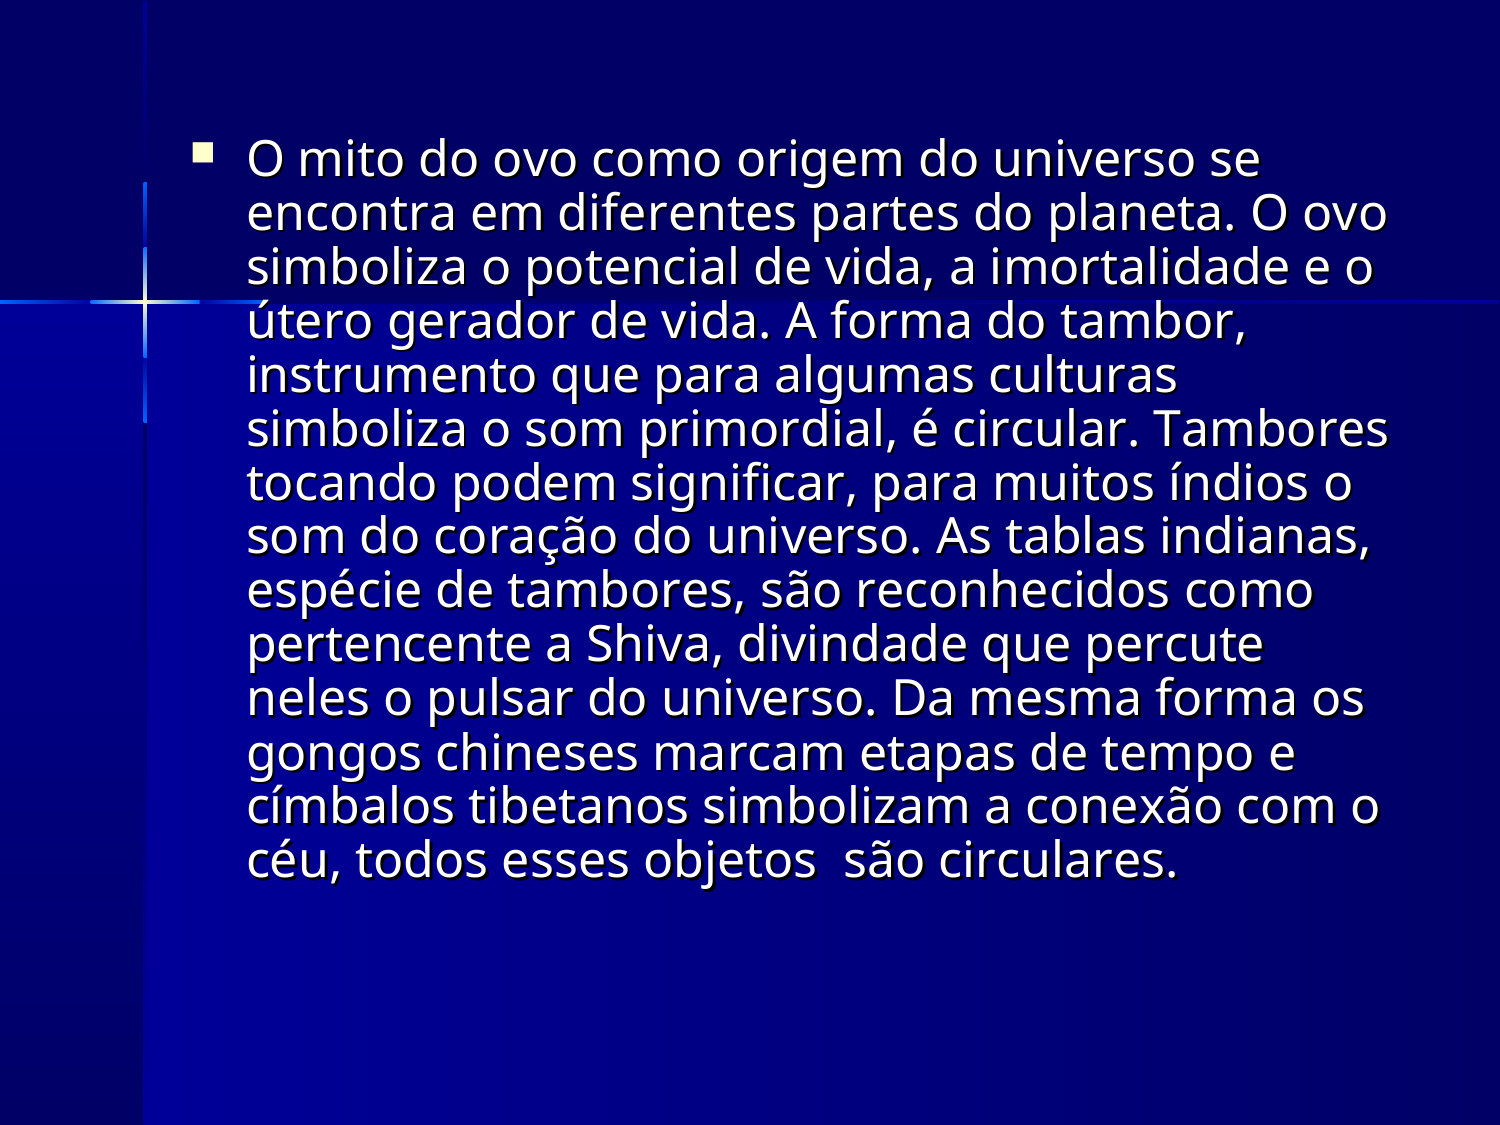

# O mito do ovo como origem do universo se encontra em diferentes partes do planeta. O ovo simboliza o potencial de vida, a imortalidade e o útero gerador de vida. A forma do tambor, instrumento que para algumas culturas simboliza o som primordial, é circular. Tambores tocando podem significar, para muitos índios o som do coração do universo. As tablas indianas, espécie de tambores, são reconhecidos como pertencente a Shiva, divindade que percute neles o pulsar do universo. Da mesma forma os gongos chineses marcam etapas de tempo e címbalos tibetanos simbolizam a conexão com o céu, todos esses objetos são circulares.